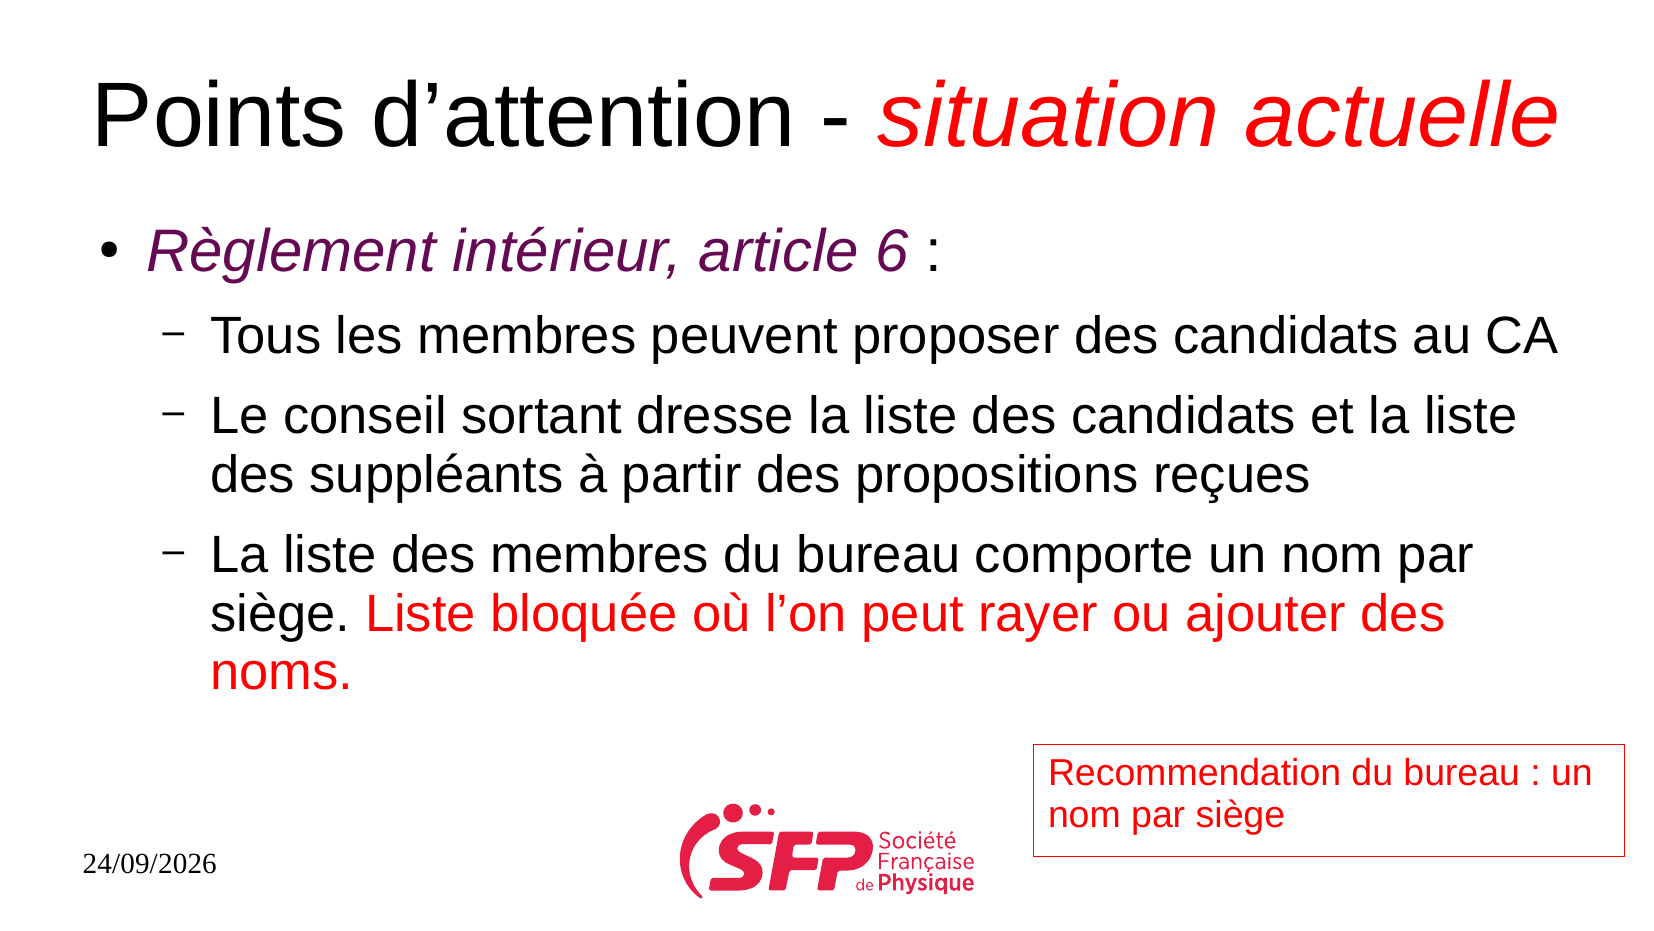

# Points d’attention - situation actuelle
Règlement intérieur, article 6 :
Tous les membres peuvent proposer des candidats au CA
Le conseil sortant dresse la liste des candidats et la liste des suppléants à partir des propositions reçues
La liste des membres du bureau comporte un nom par siège. Liste bloquée où l’on peut rayer ou ajouter des noms.
Recommendation du bureau : un nom par siège